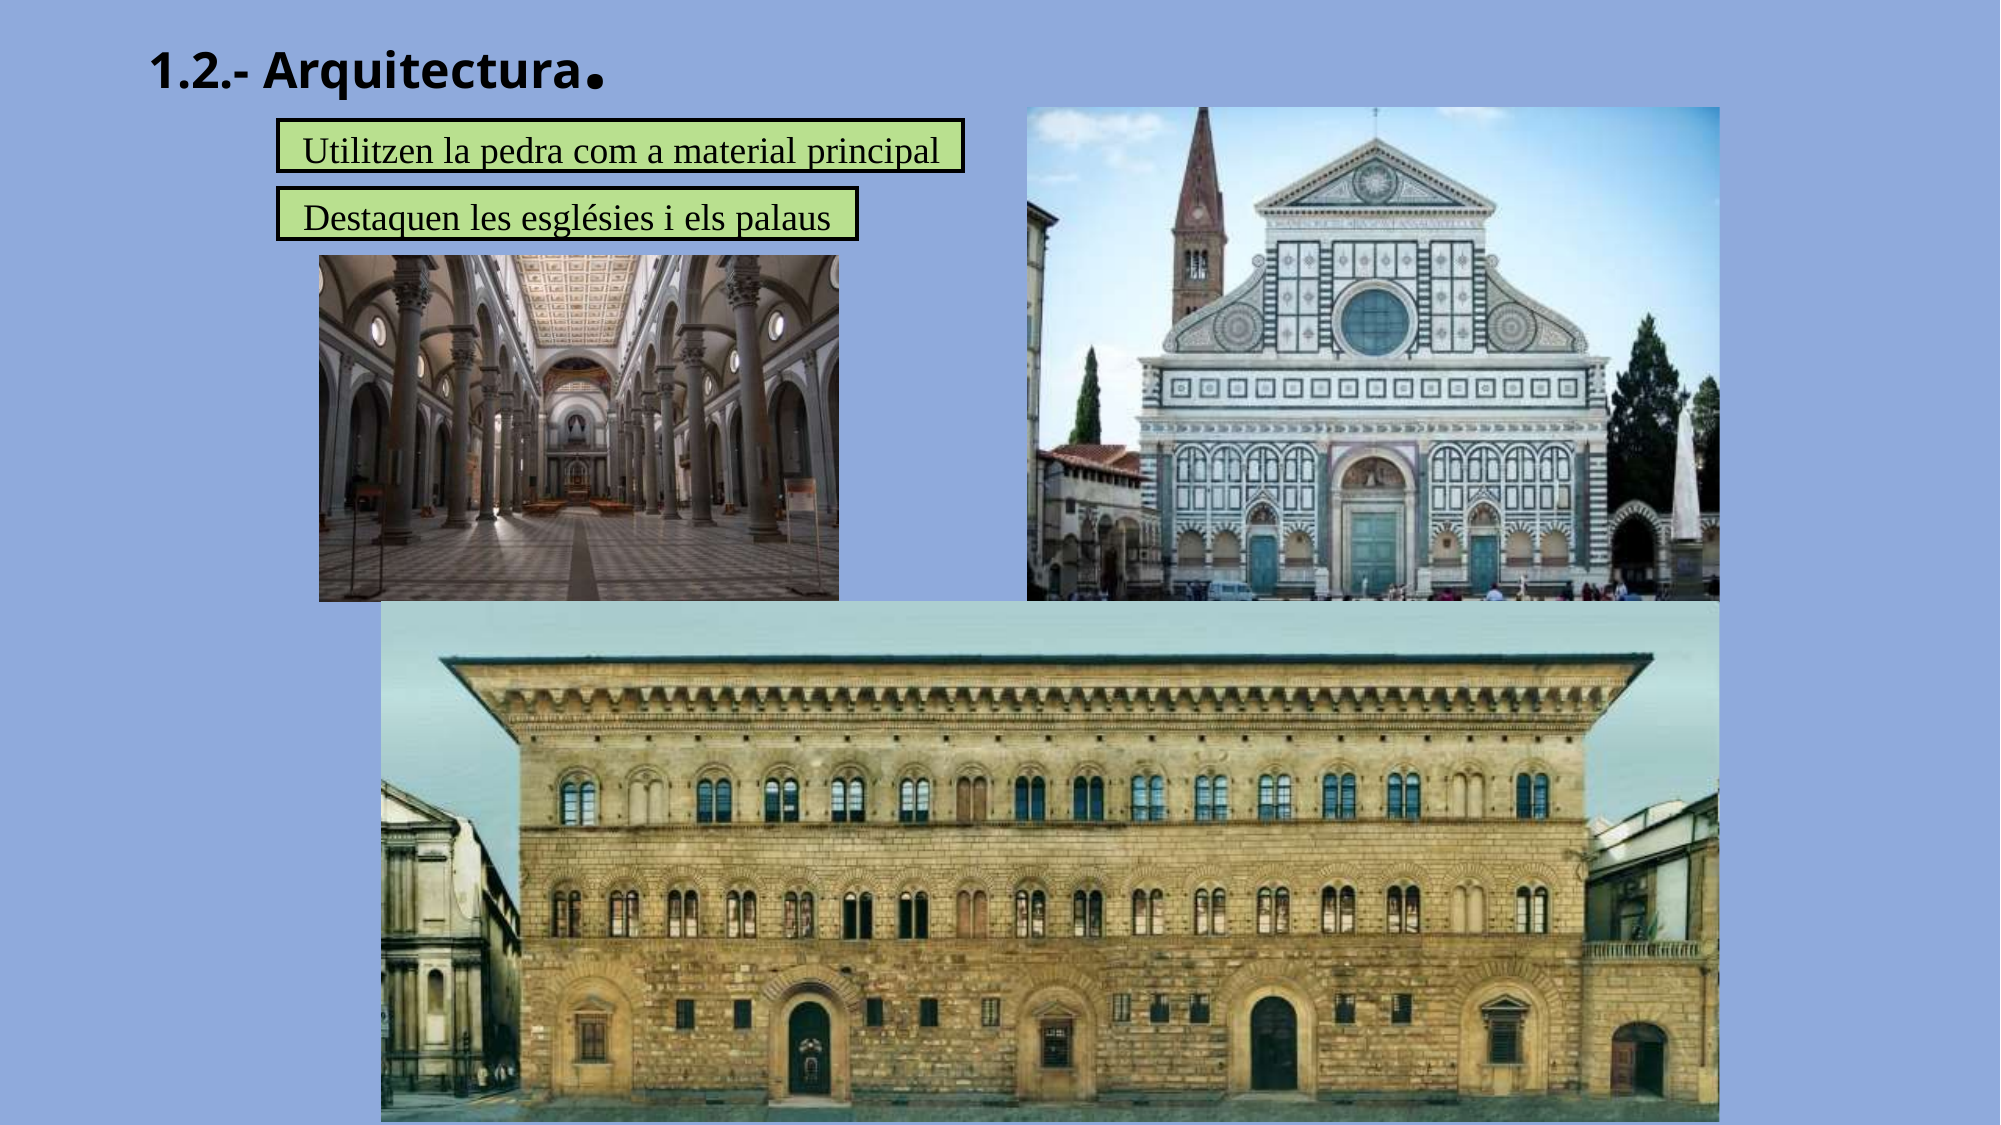

# 1.2.- Arquitectura.
Utilitzen la pedra com a material principal
Destaquen les esglésies i els palaus